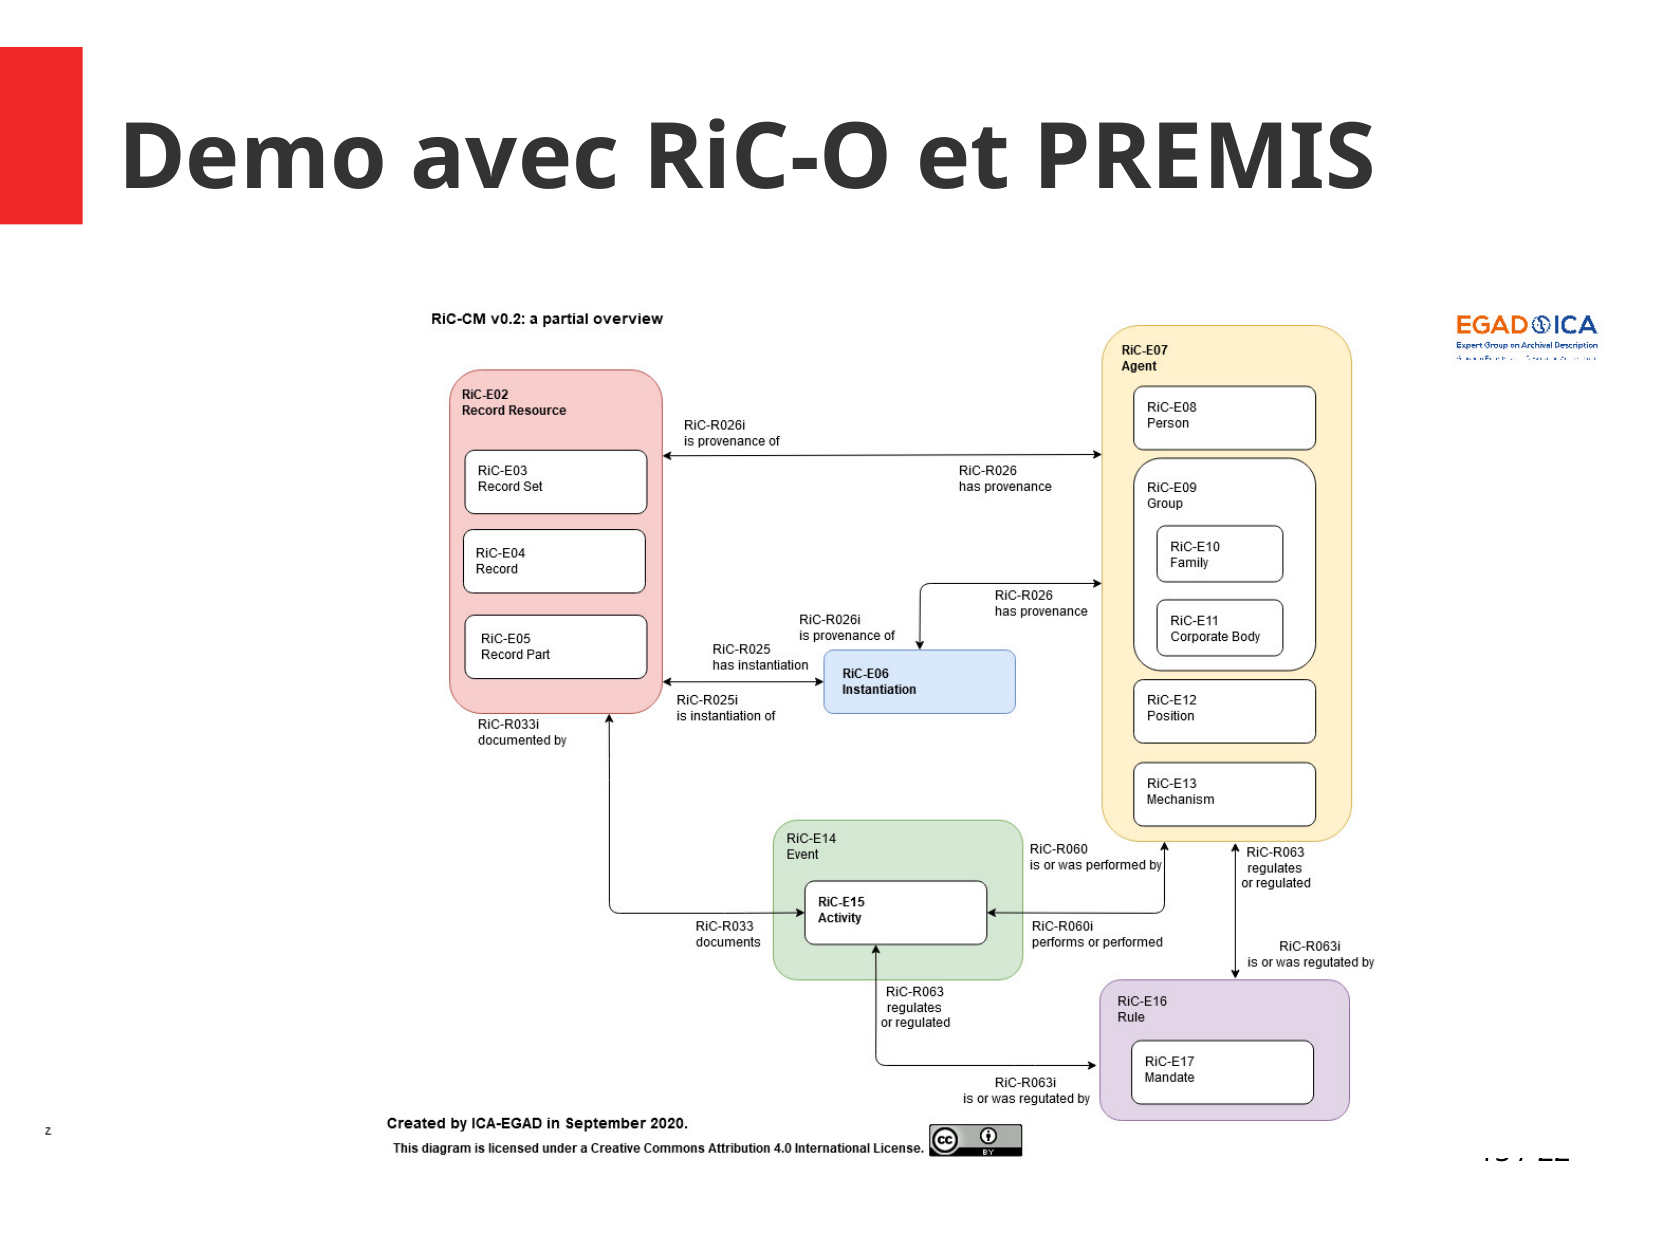

# Demo avec RiC-O et PREMIS
15